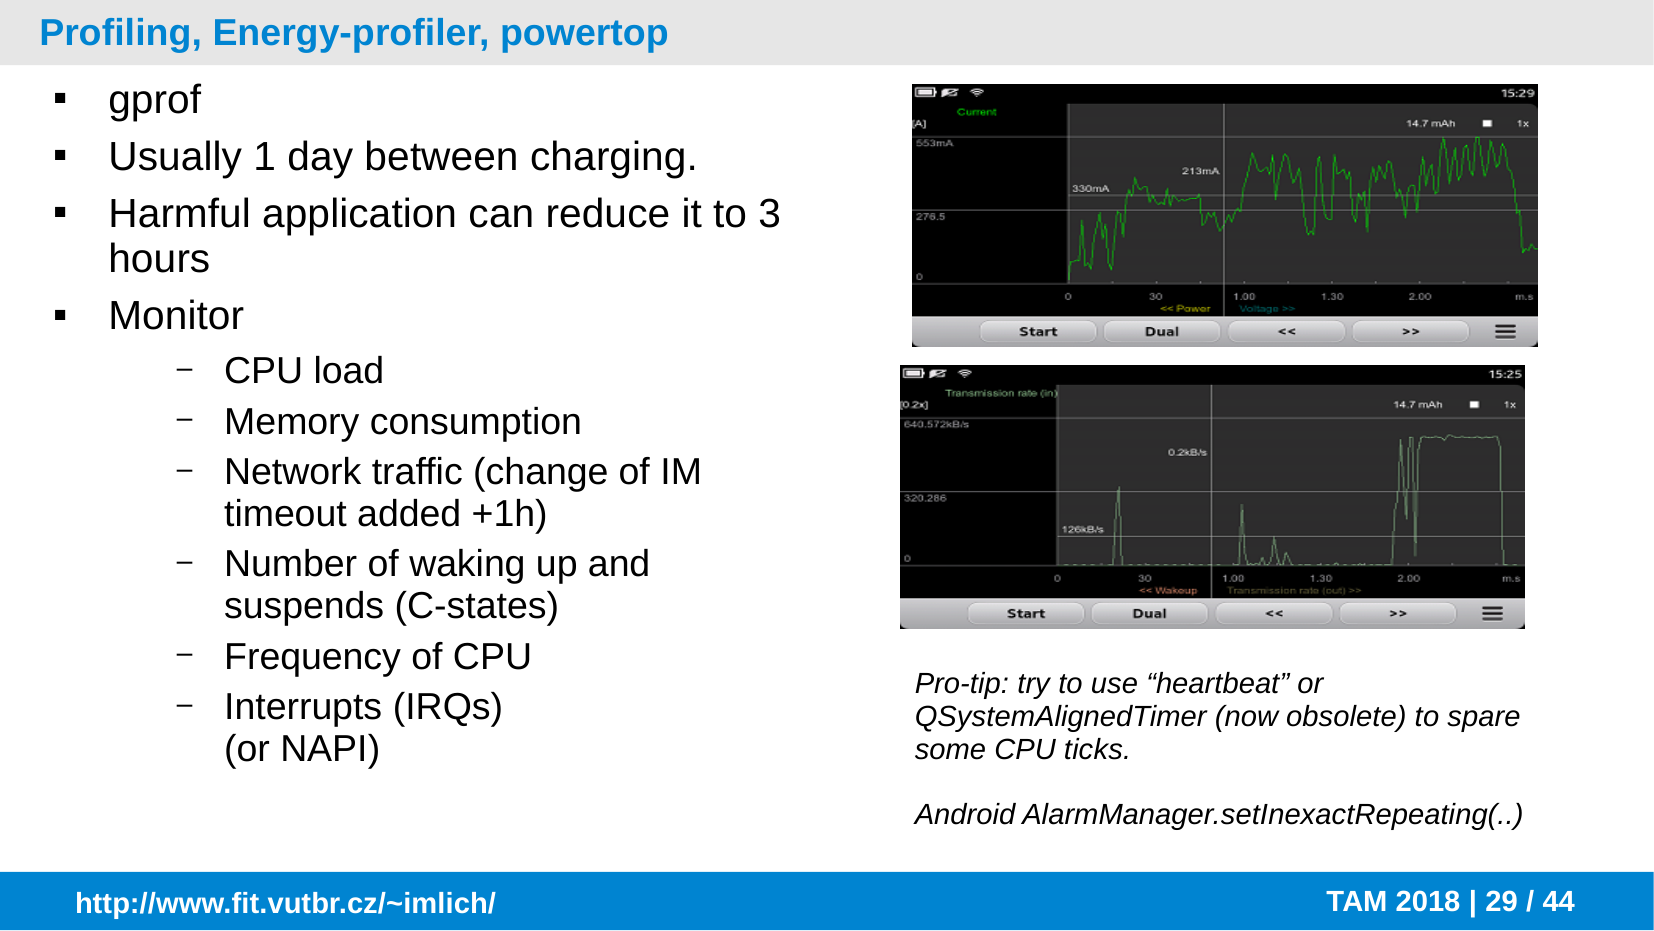

Profiling, Energy-profiler, powertop
# gprof
Usually 1 day between charging.
Harmful application can reduce it to 3 hours
Monitor
CPU load
Memory consumption
Network traffic (change of IM timeout added +1h)
Number of waking up and suspends (C-states)
Frequency of CPU
Interrupts (IRQs)
(or NAPI)
Pro-tip: try to use “heartbeat” or QSystemAlignedTimer (now obsolete) to spare some CPU ticks.
Android AlarmManager.setInexactRepeating(..)